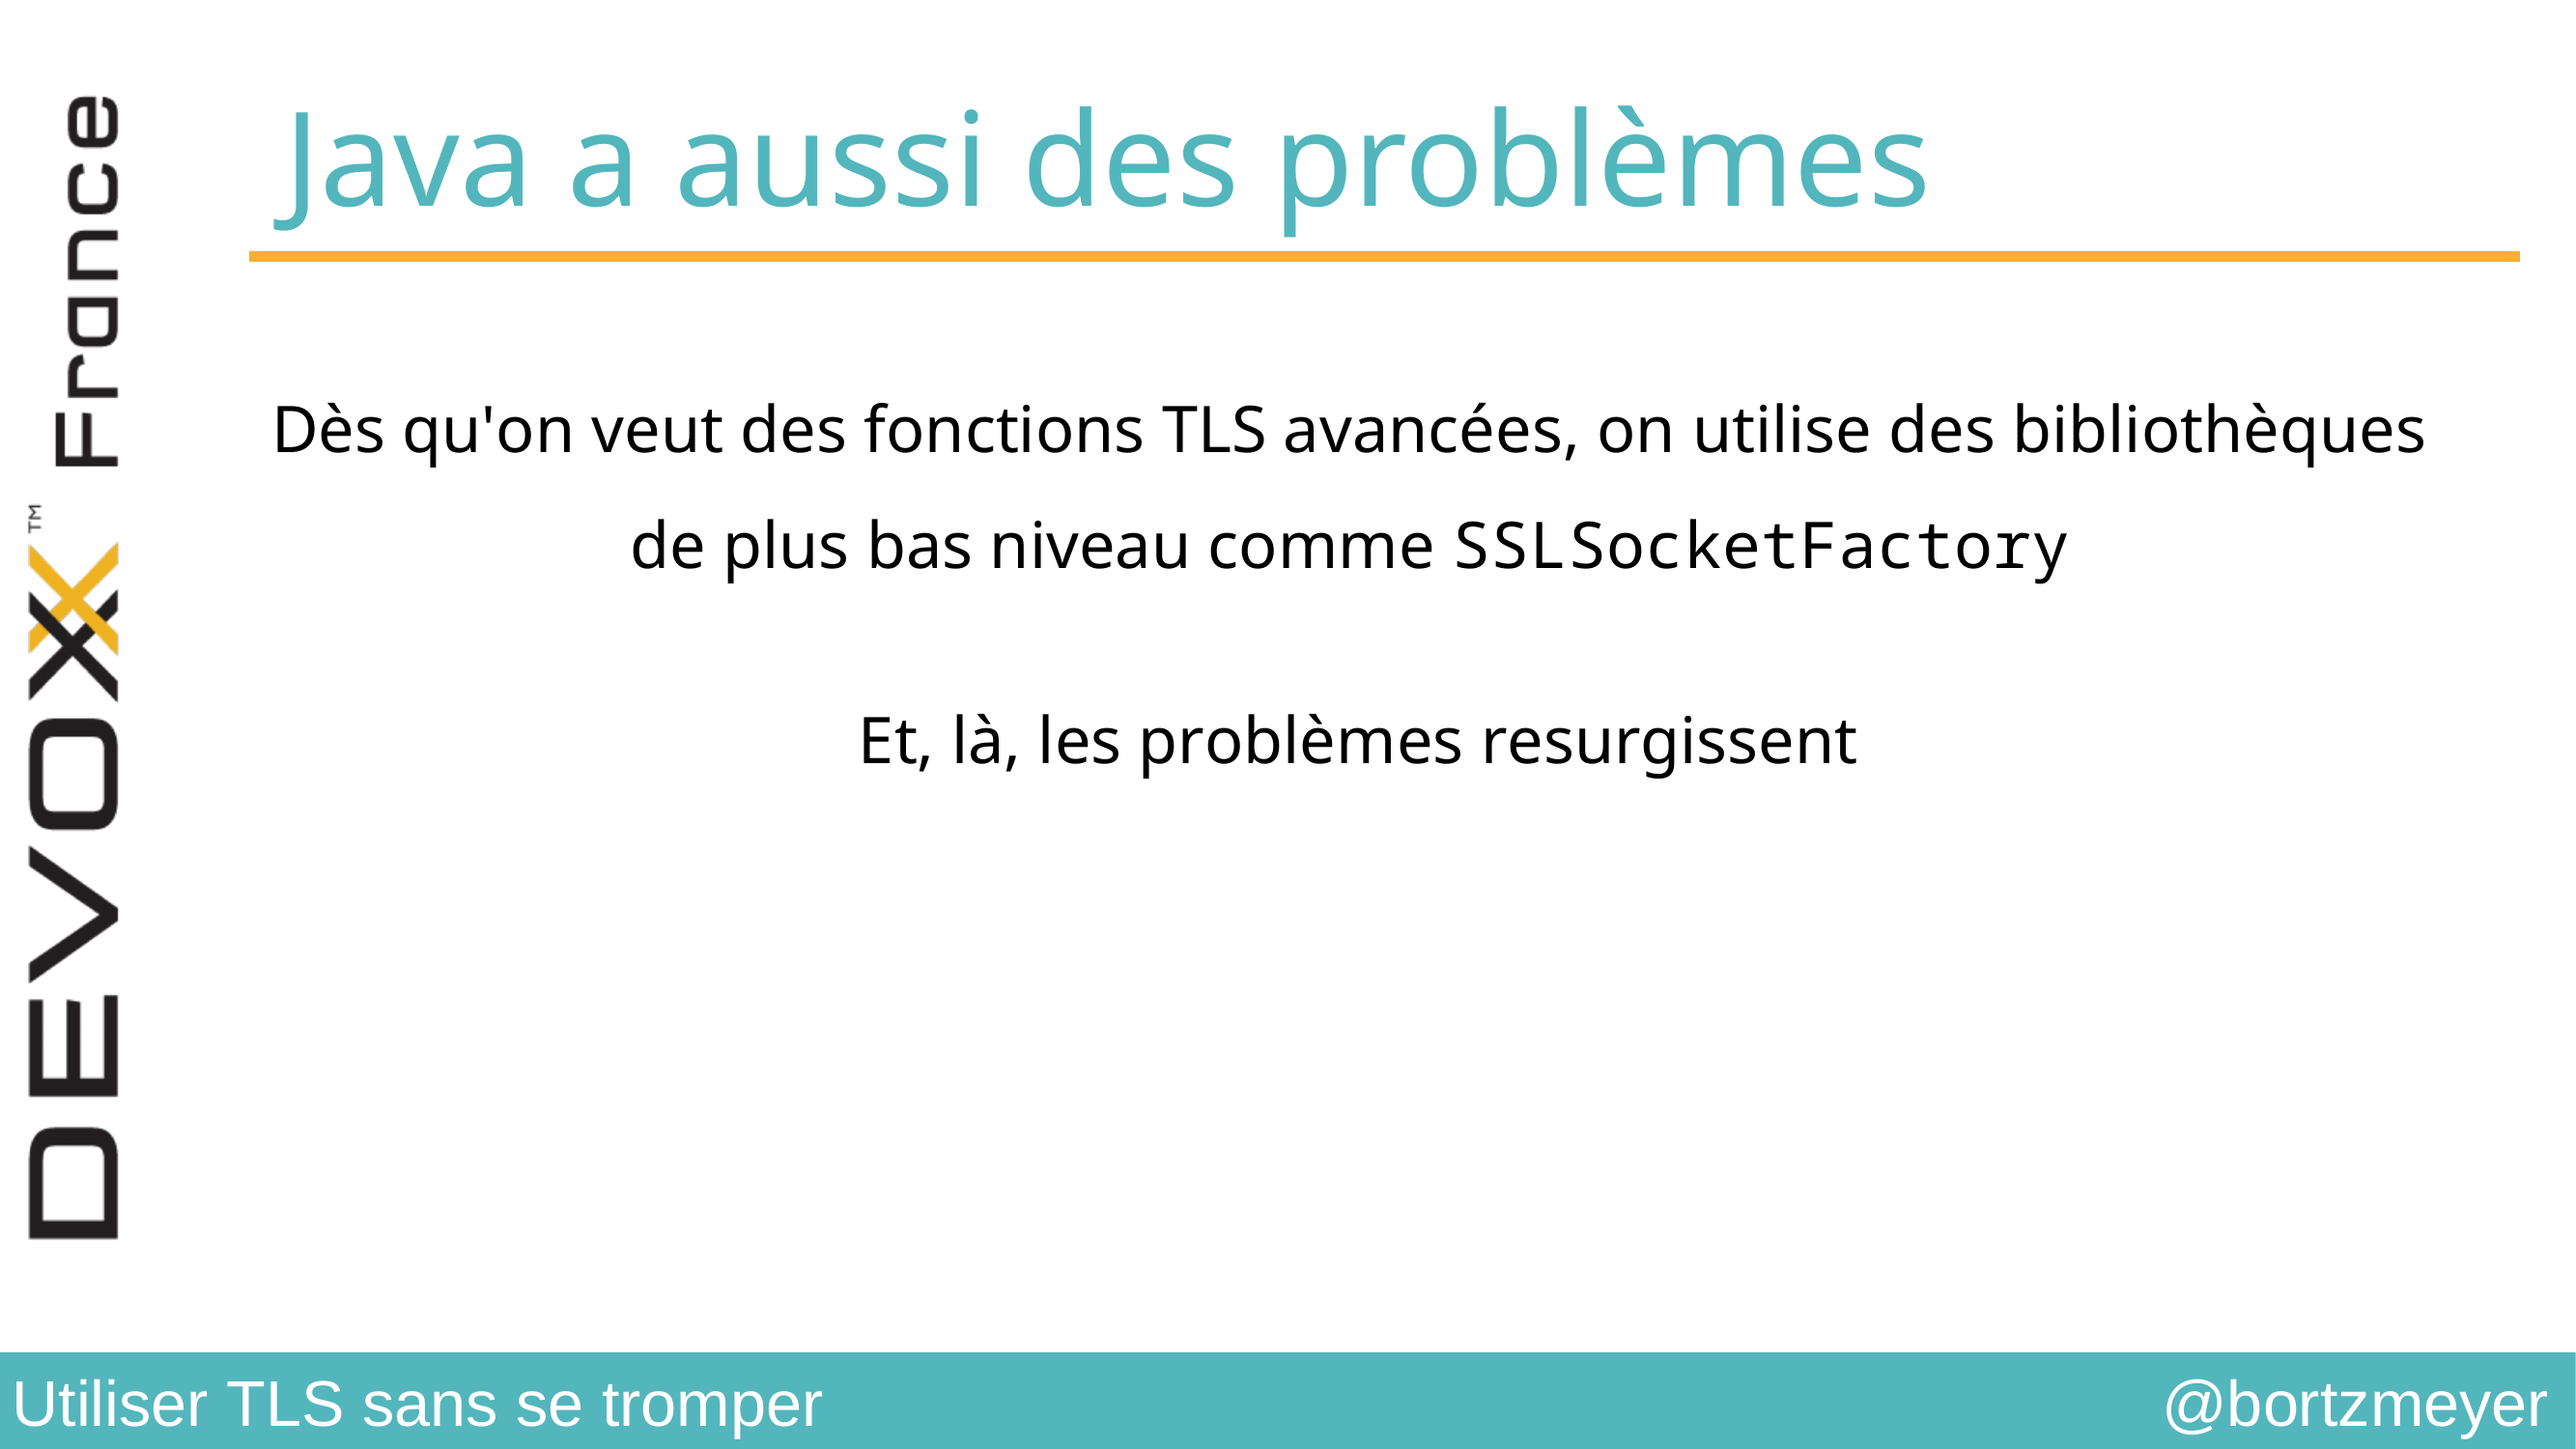

Java a aussi des problèmes
Dès qu'on veut des fonctions TLS avancées, on utilise des bibliothèques de plus bas niveau comme SSLSocketFactory
 Et, là, les problèmes resurgissent